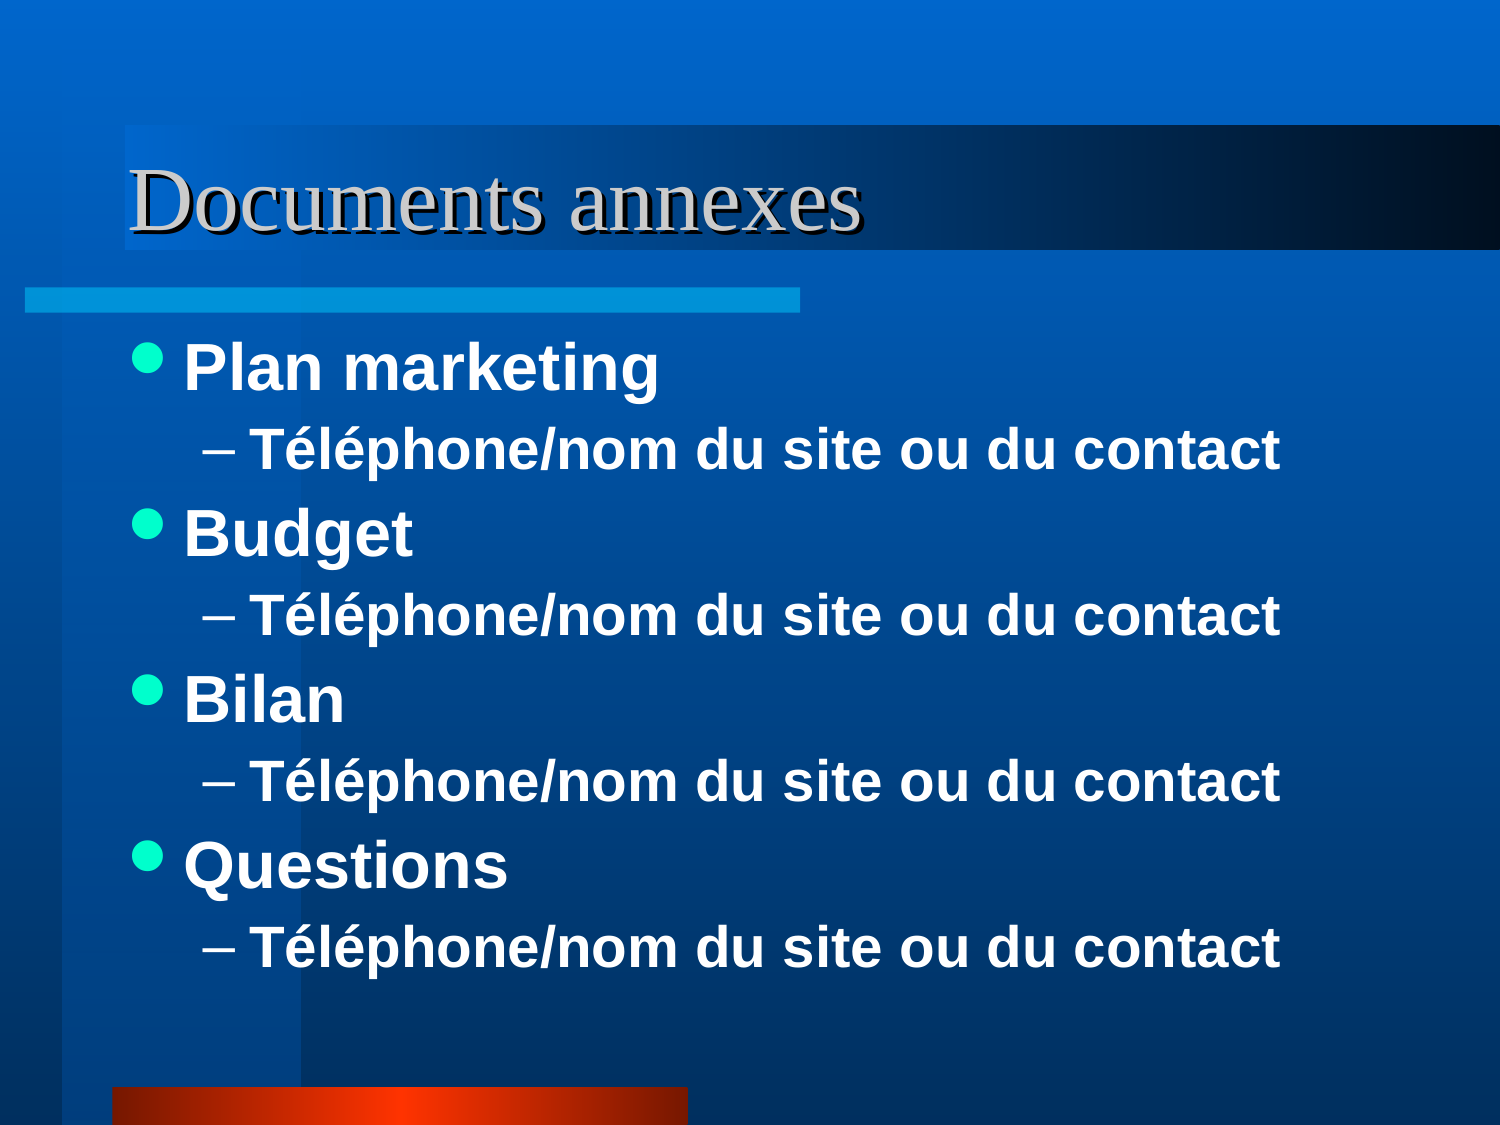

# Documents annexes
Plan marketing
Téléphone/nom du site ou du contact
Budget
Téléphone/nom du site ou du contact
Bilan
Téléphone/nom du site ou du contact
Questions
Téléphone/nom du site ou du contact